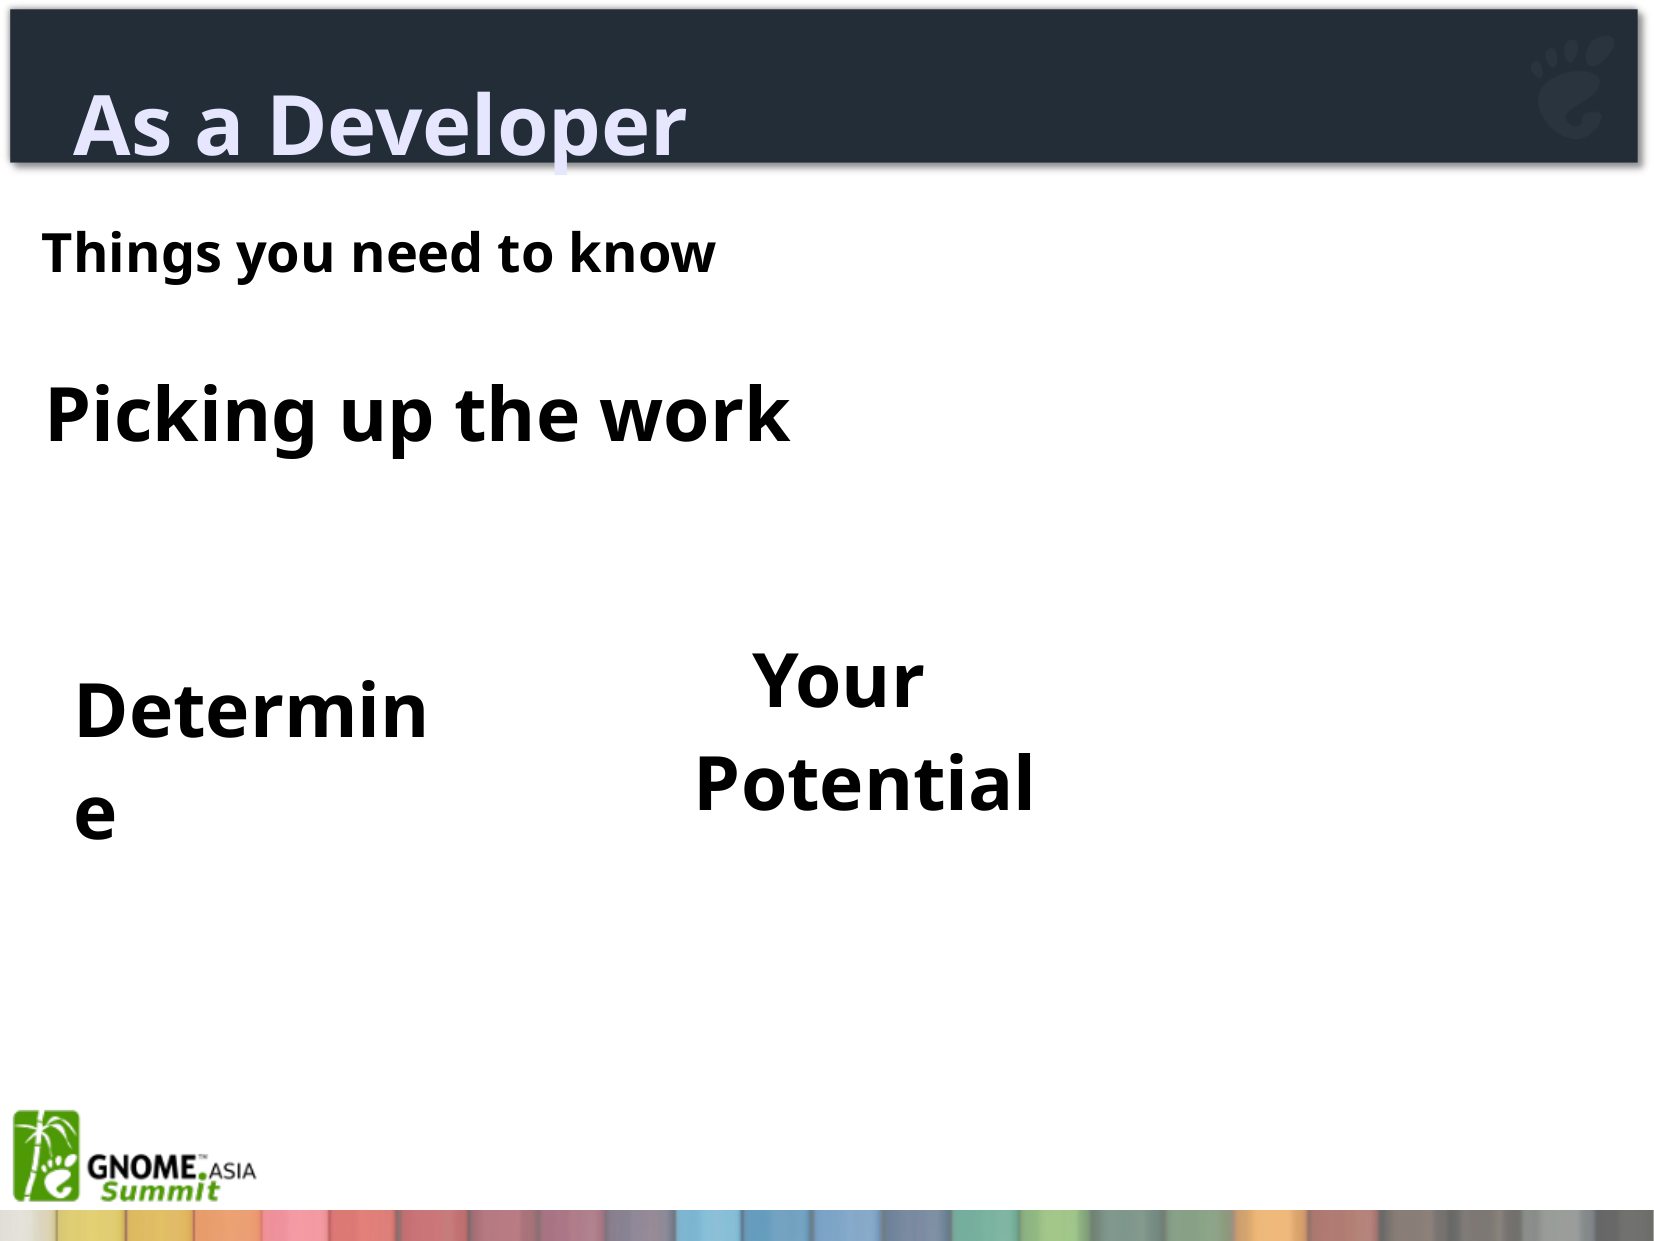

As a Developer
Things you need to know
Picking up the work
 Your Potential
Determine